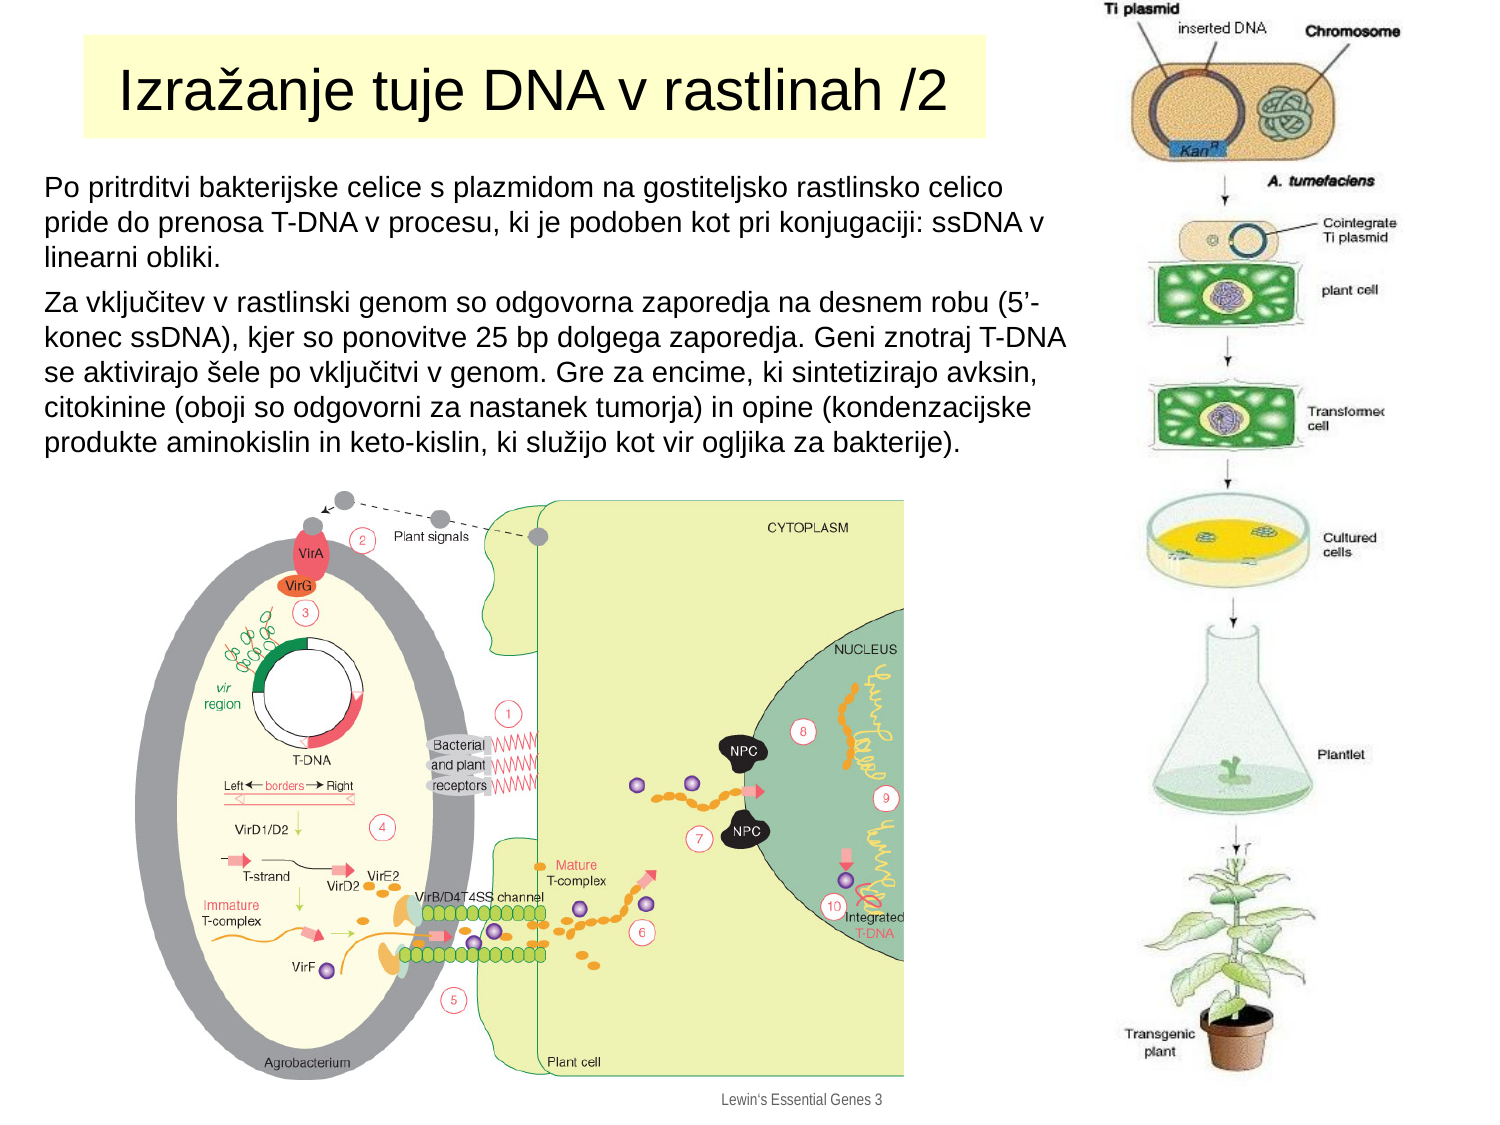

Izražanje tuje DNA v rastlinah /2
Po pritrditvi bakterijske celice s plazmidom na gostiteljsko rastlinsko celico pride do prenosa T-DNA v procesu, ki je podoben kot pri konjugaciji: ssDNA v linearni obliki.
Za vključitev v rastlinski genom so odgovorna zaporedja na desnem robu (5’-konec ssDNA), kjer so ponovitve 25 bp dolgega zaporedja. Geni znotraj T-DNA se aktivirajo šele po vključitvi v genom. Gre za encime, ki sintetizirajo avksin, citokinine (oboji so odgovorni za nastanek tumorja) in opine (kondenzacijske produkte aminokislin in keto-kislin, ki služijo kot vir ogljika za bakterije).
Lewin‘s Essential Genes 3